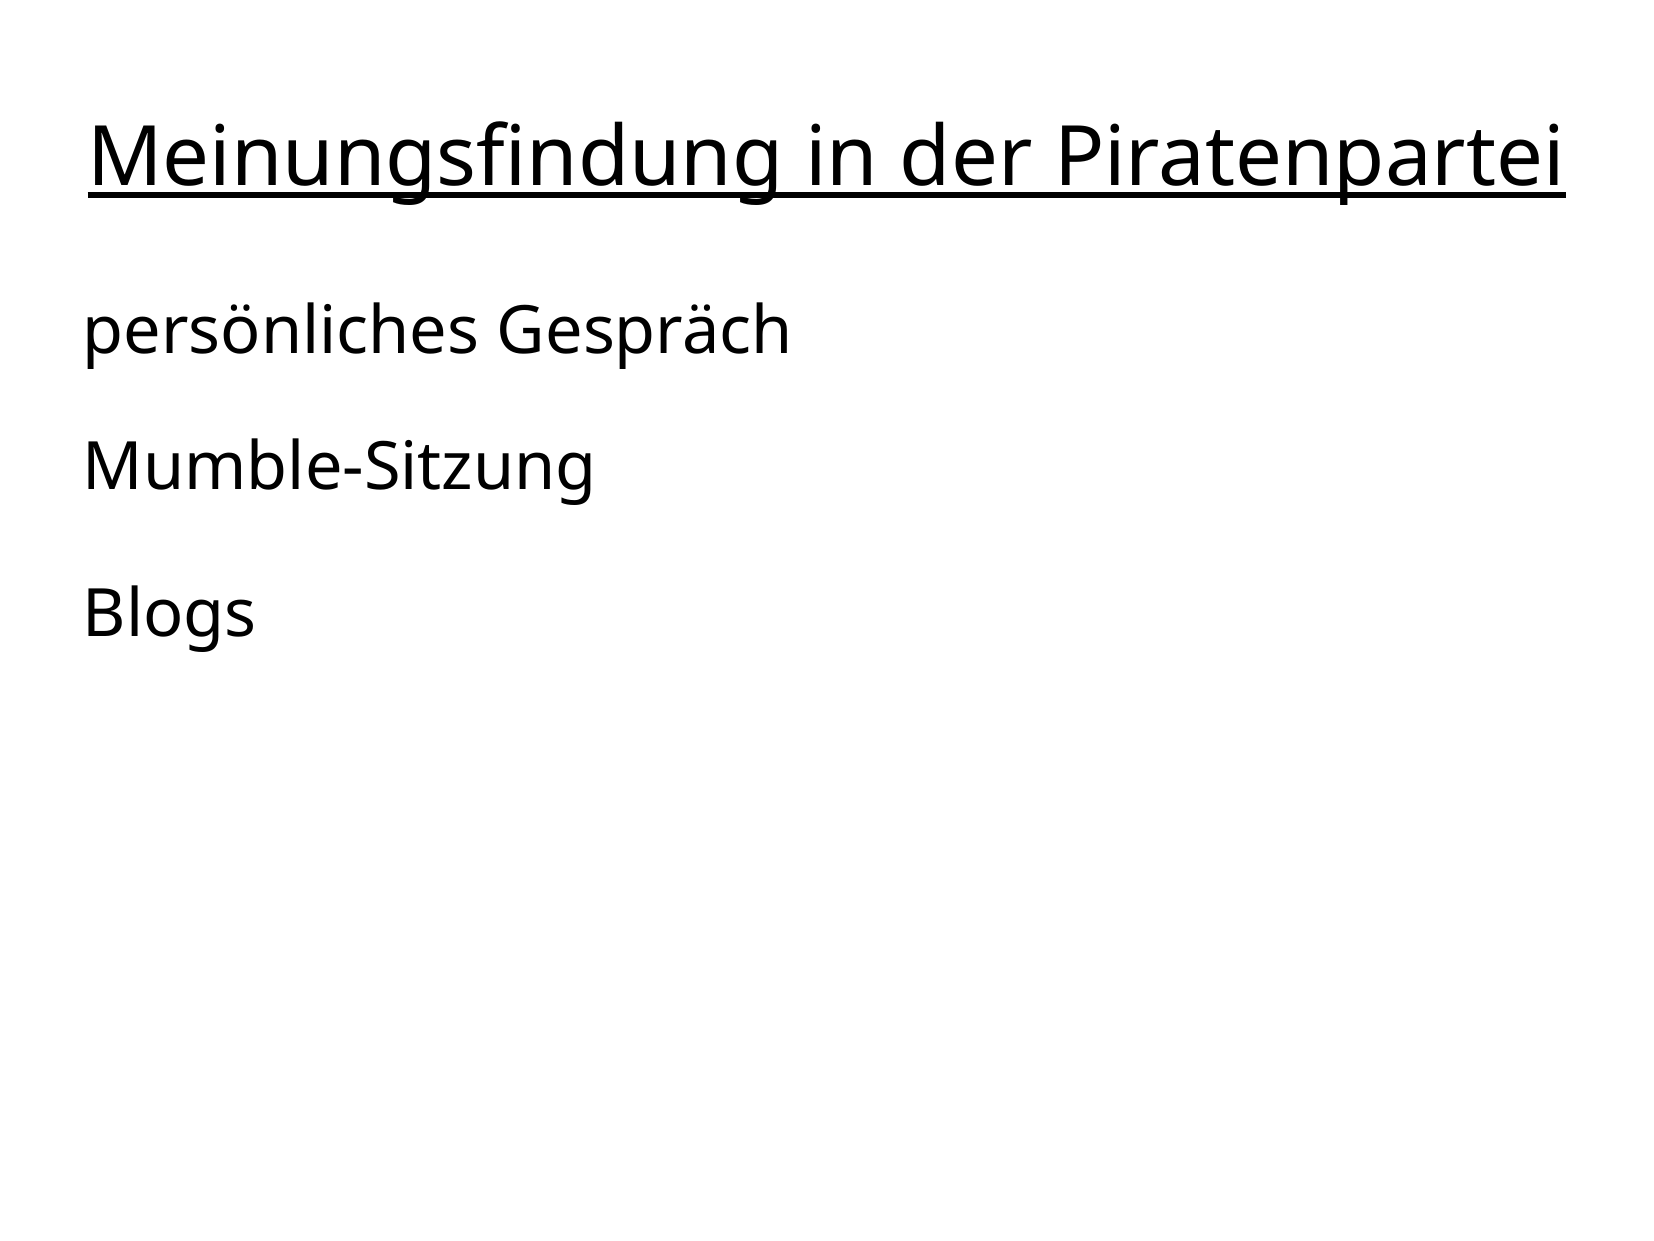

# Meinungsfindung in der Piratenpartei
persönliches Gespräch
Mumble-Sitzung
Blogs